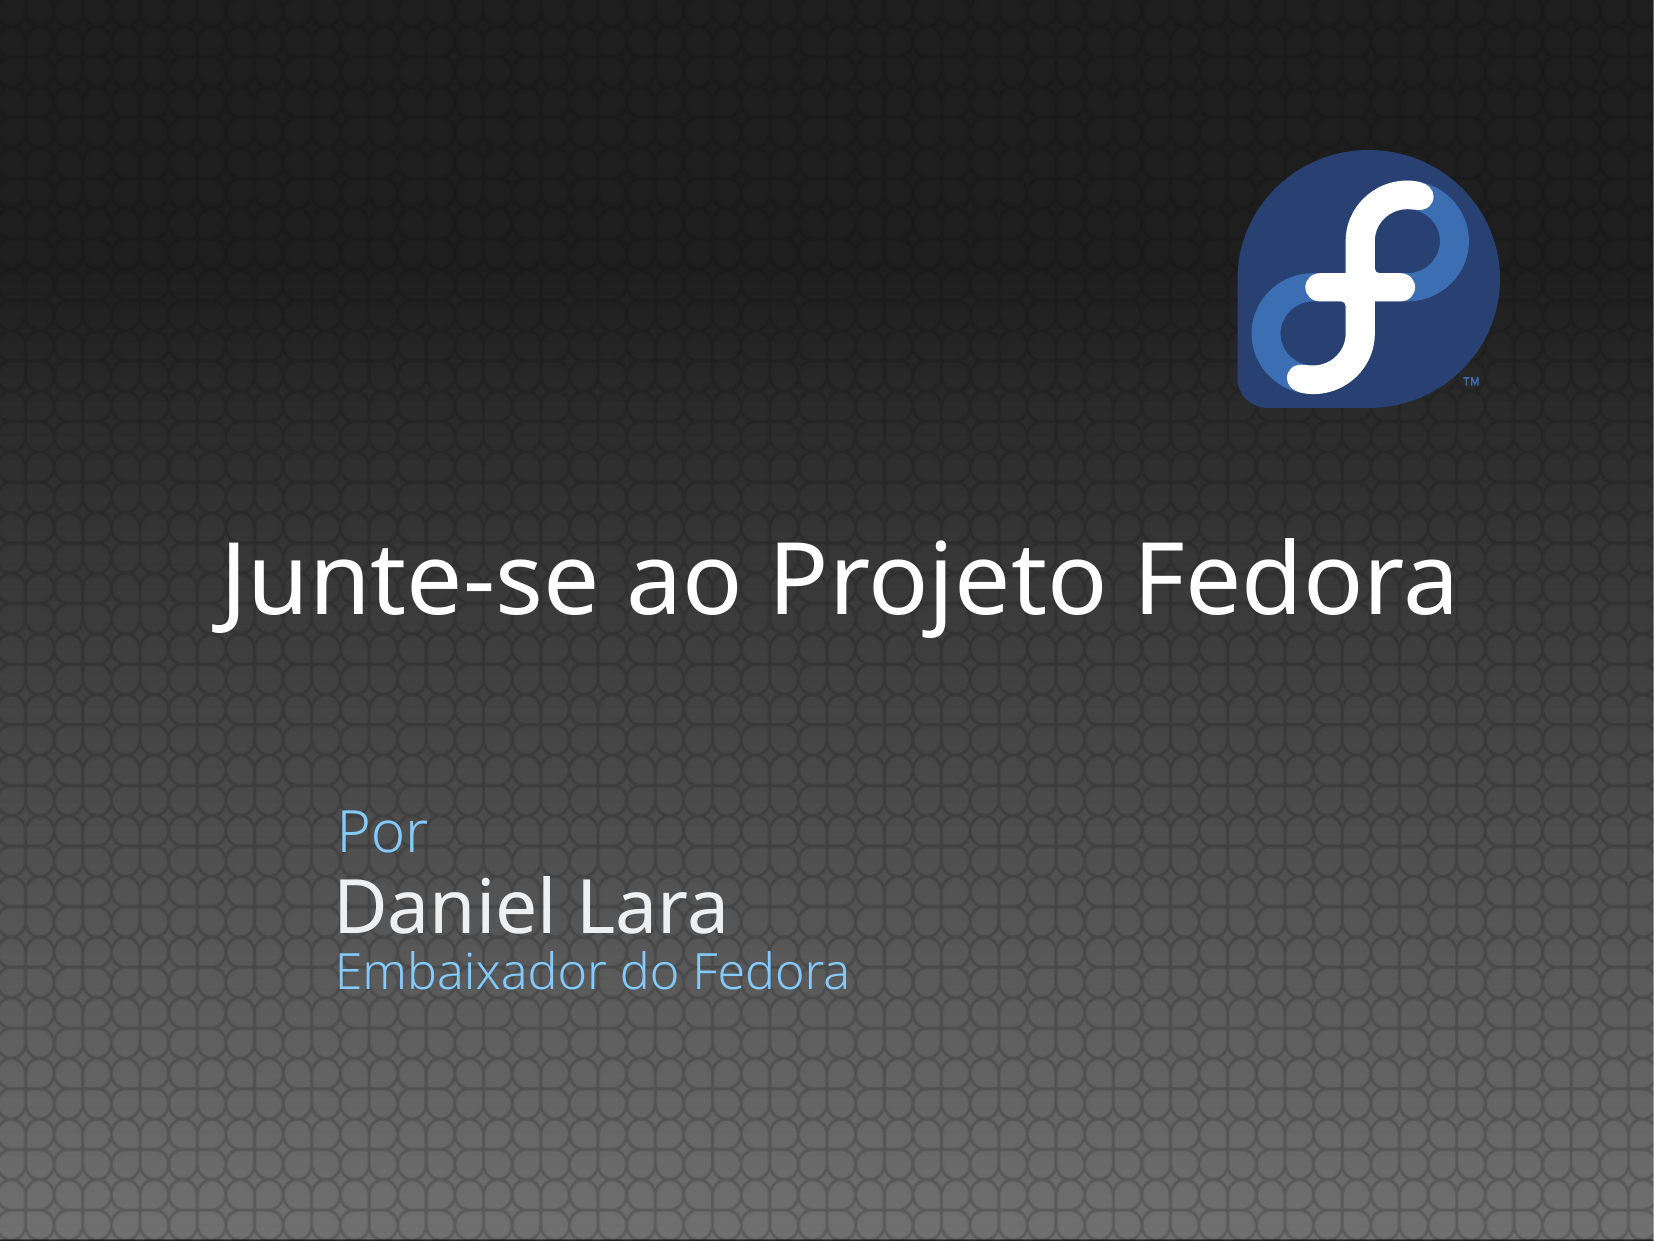

Junte-se ao Projeto Fedora
Por
Daniel Lara
Embaixador do Fedora